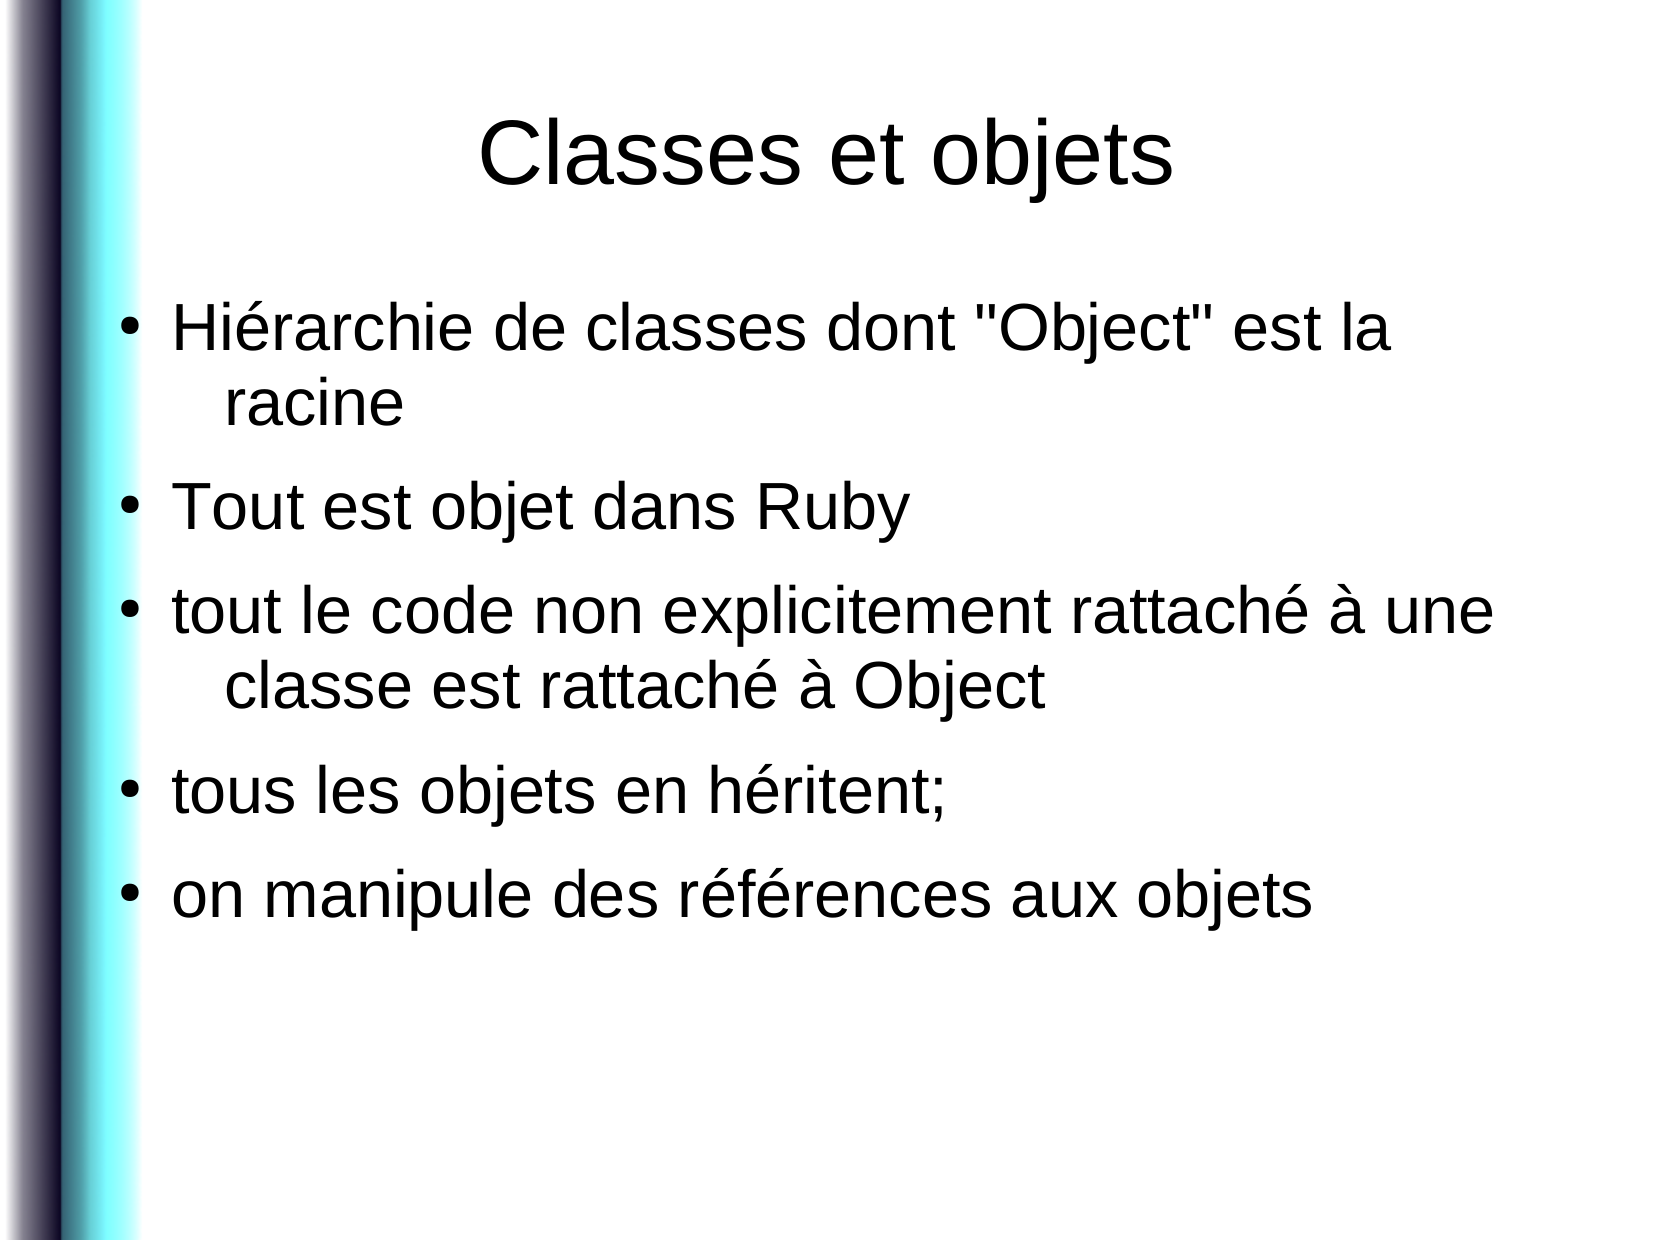

# Classes et objets
Hiérarchie de classes dont "Object" est la racine
Tout est objet dans Ruby
tout le code non explicitement rattaché à une classe est rattaché à Object
tous les objets en héritent;
on manipule des références aux objets